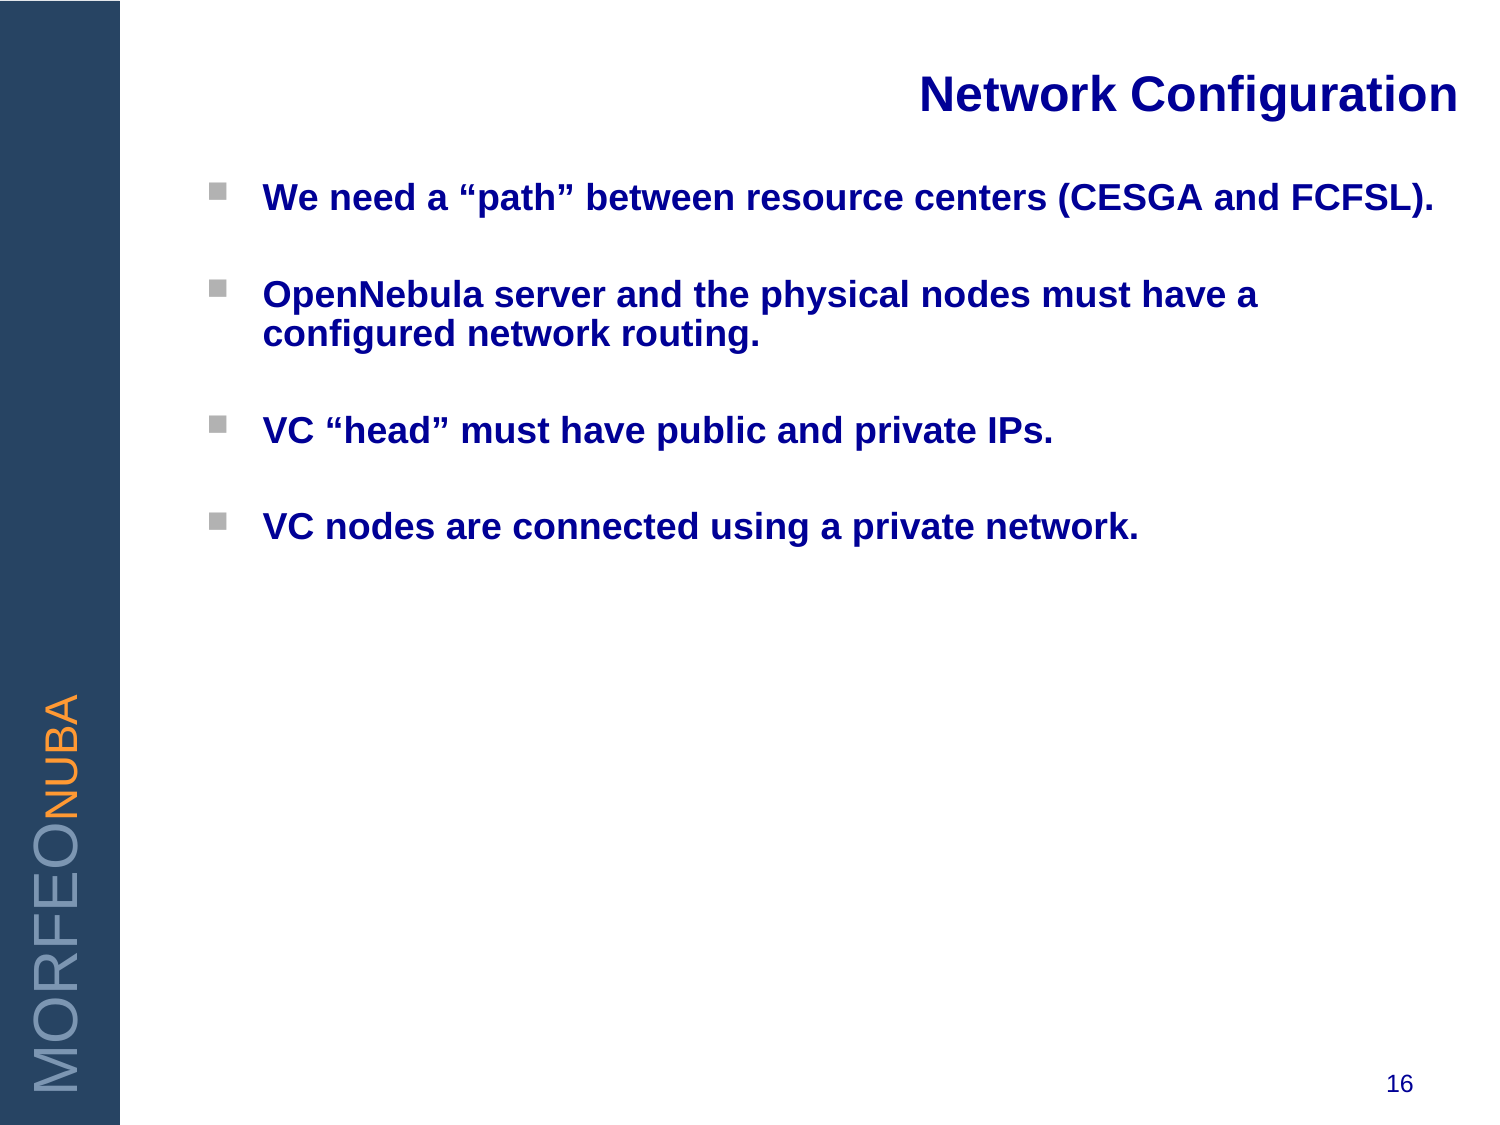

Network Configuration
We need a “path” between resource centers (CESGA and FCFSL).
OpenNebula server and the physical nodes must have a configured network routing.
VC “head” must have public and private IPs.
VC nodes are connected using a private network.